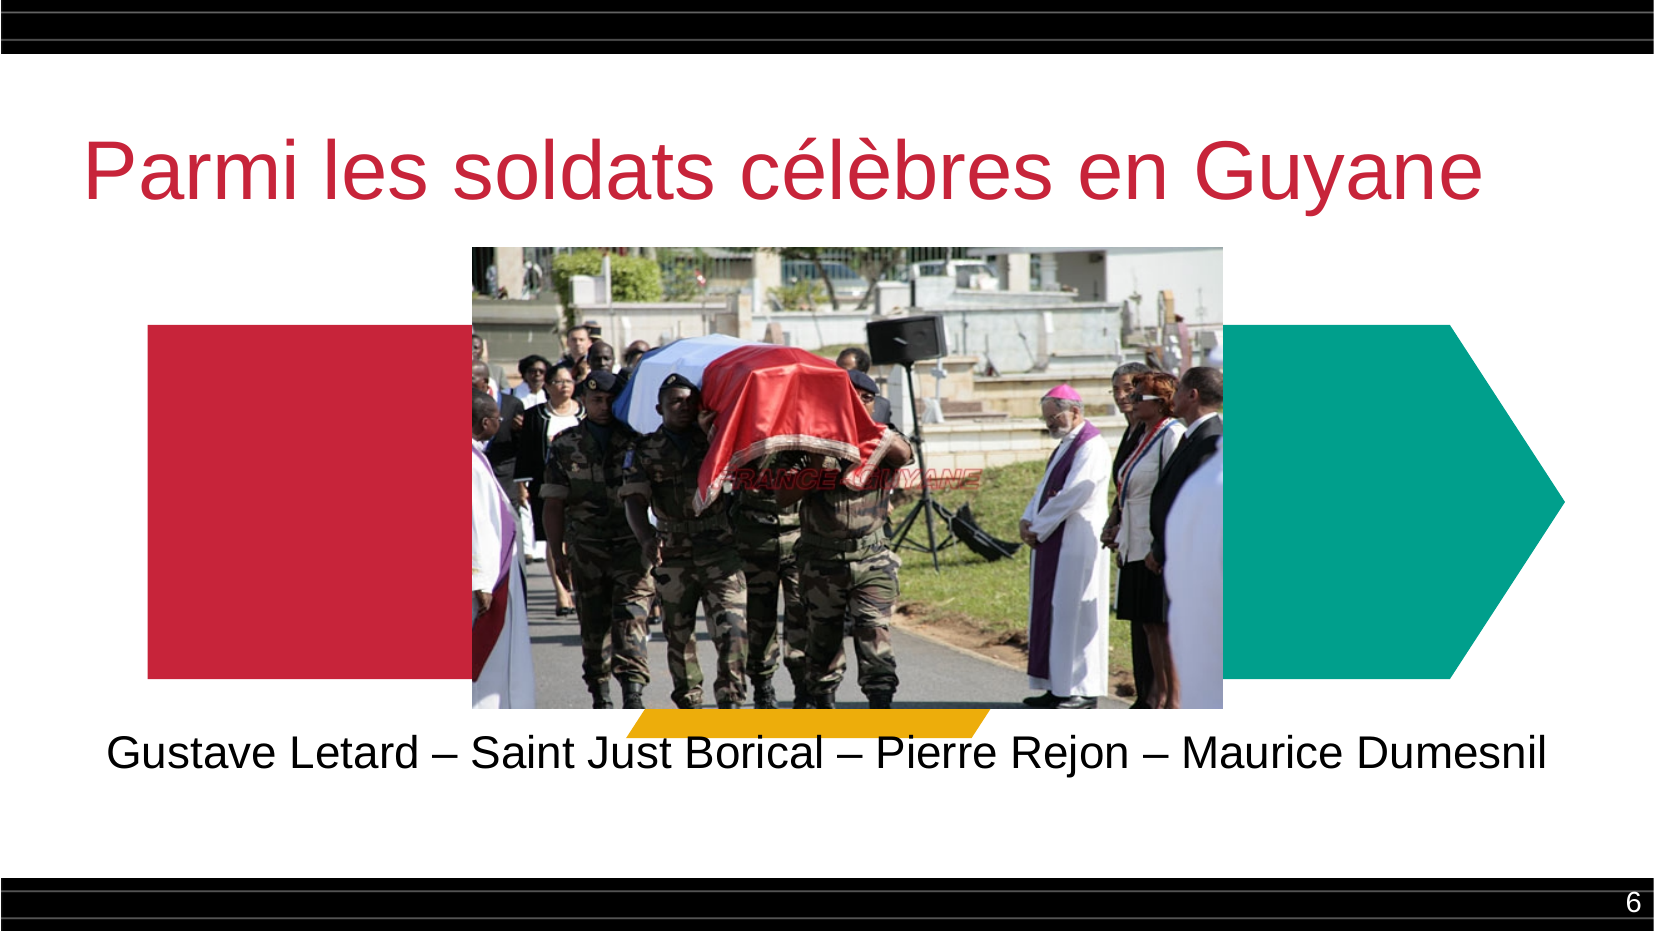

# Parmi les soldats célèbres en Guyane
Gustave Letard – Saint Just Borical – Pierre Rejon – Maurice Dumesnil